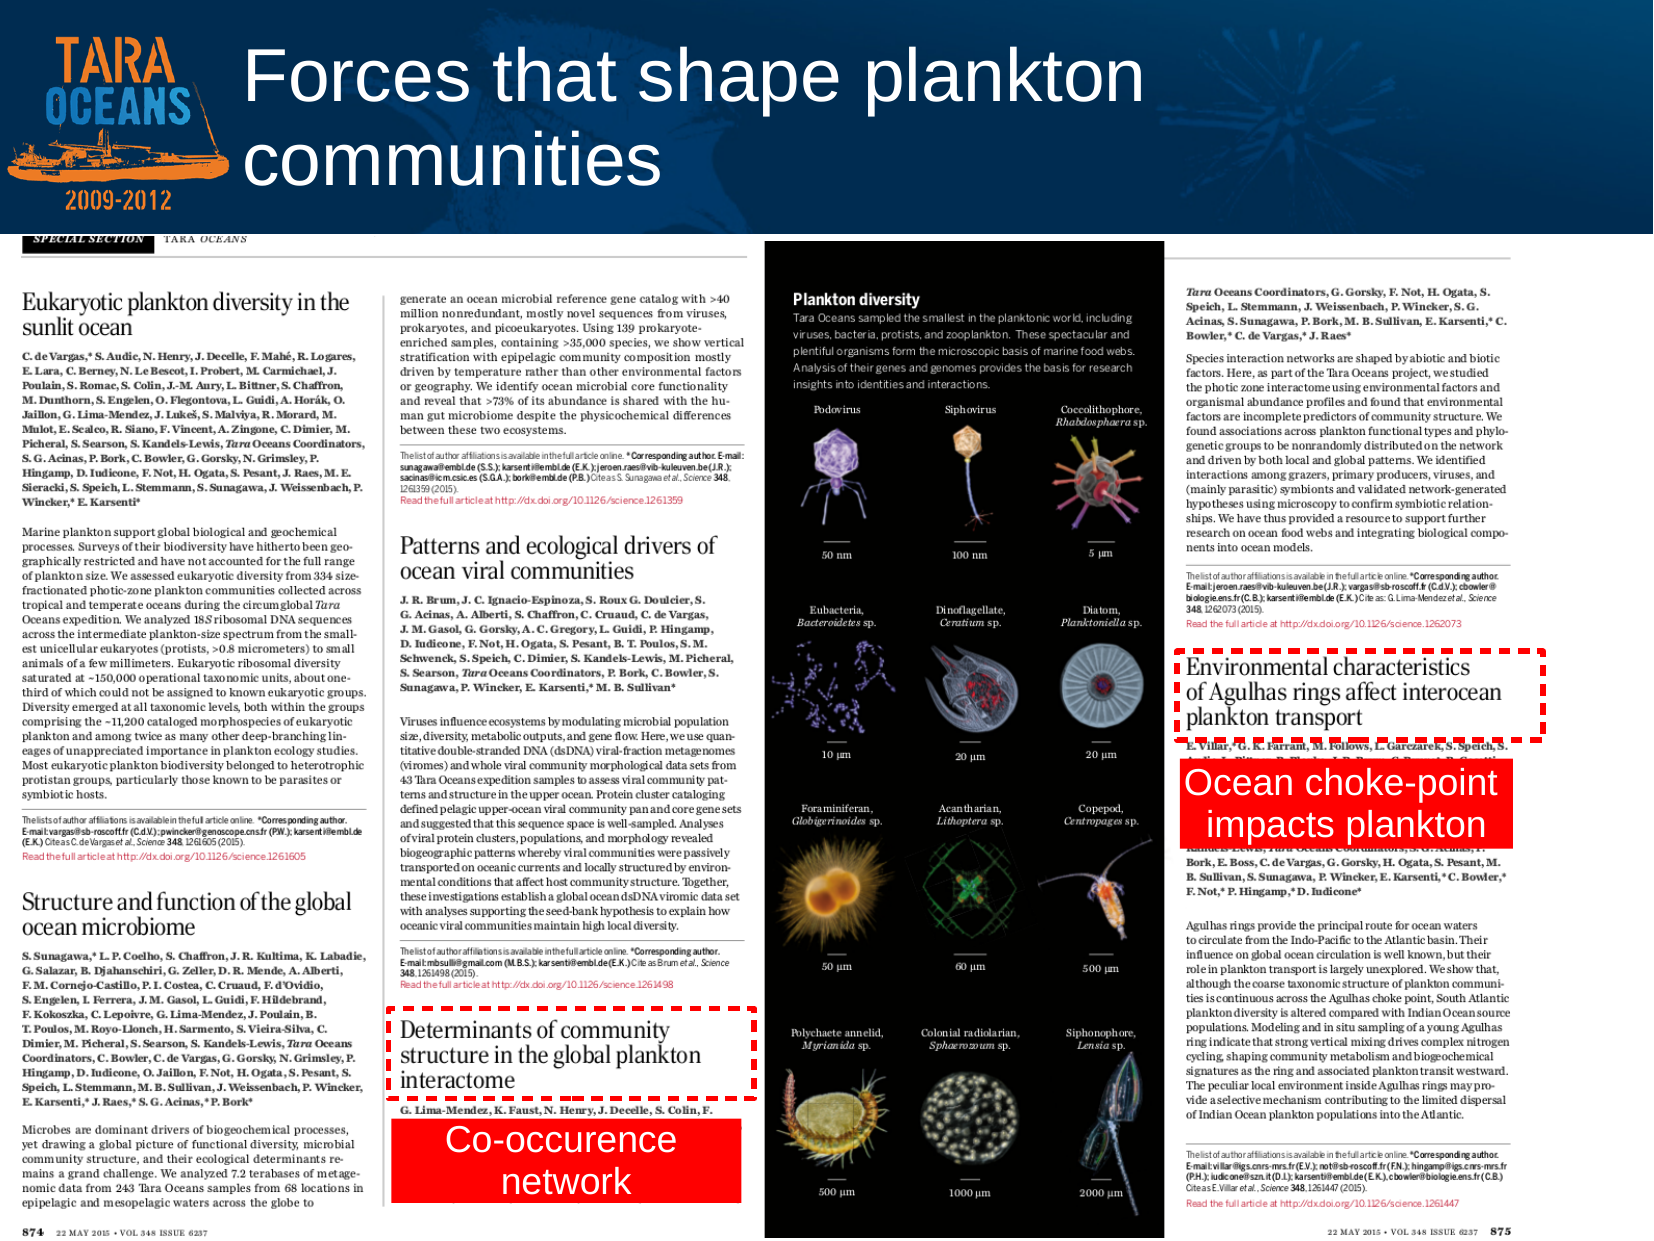

# Forces that shape plankton communities
Ocean choke-point
impacts plankton
Co-occurence
network